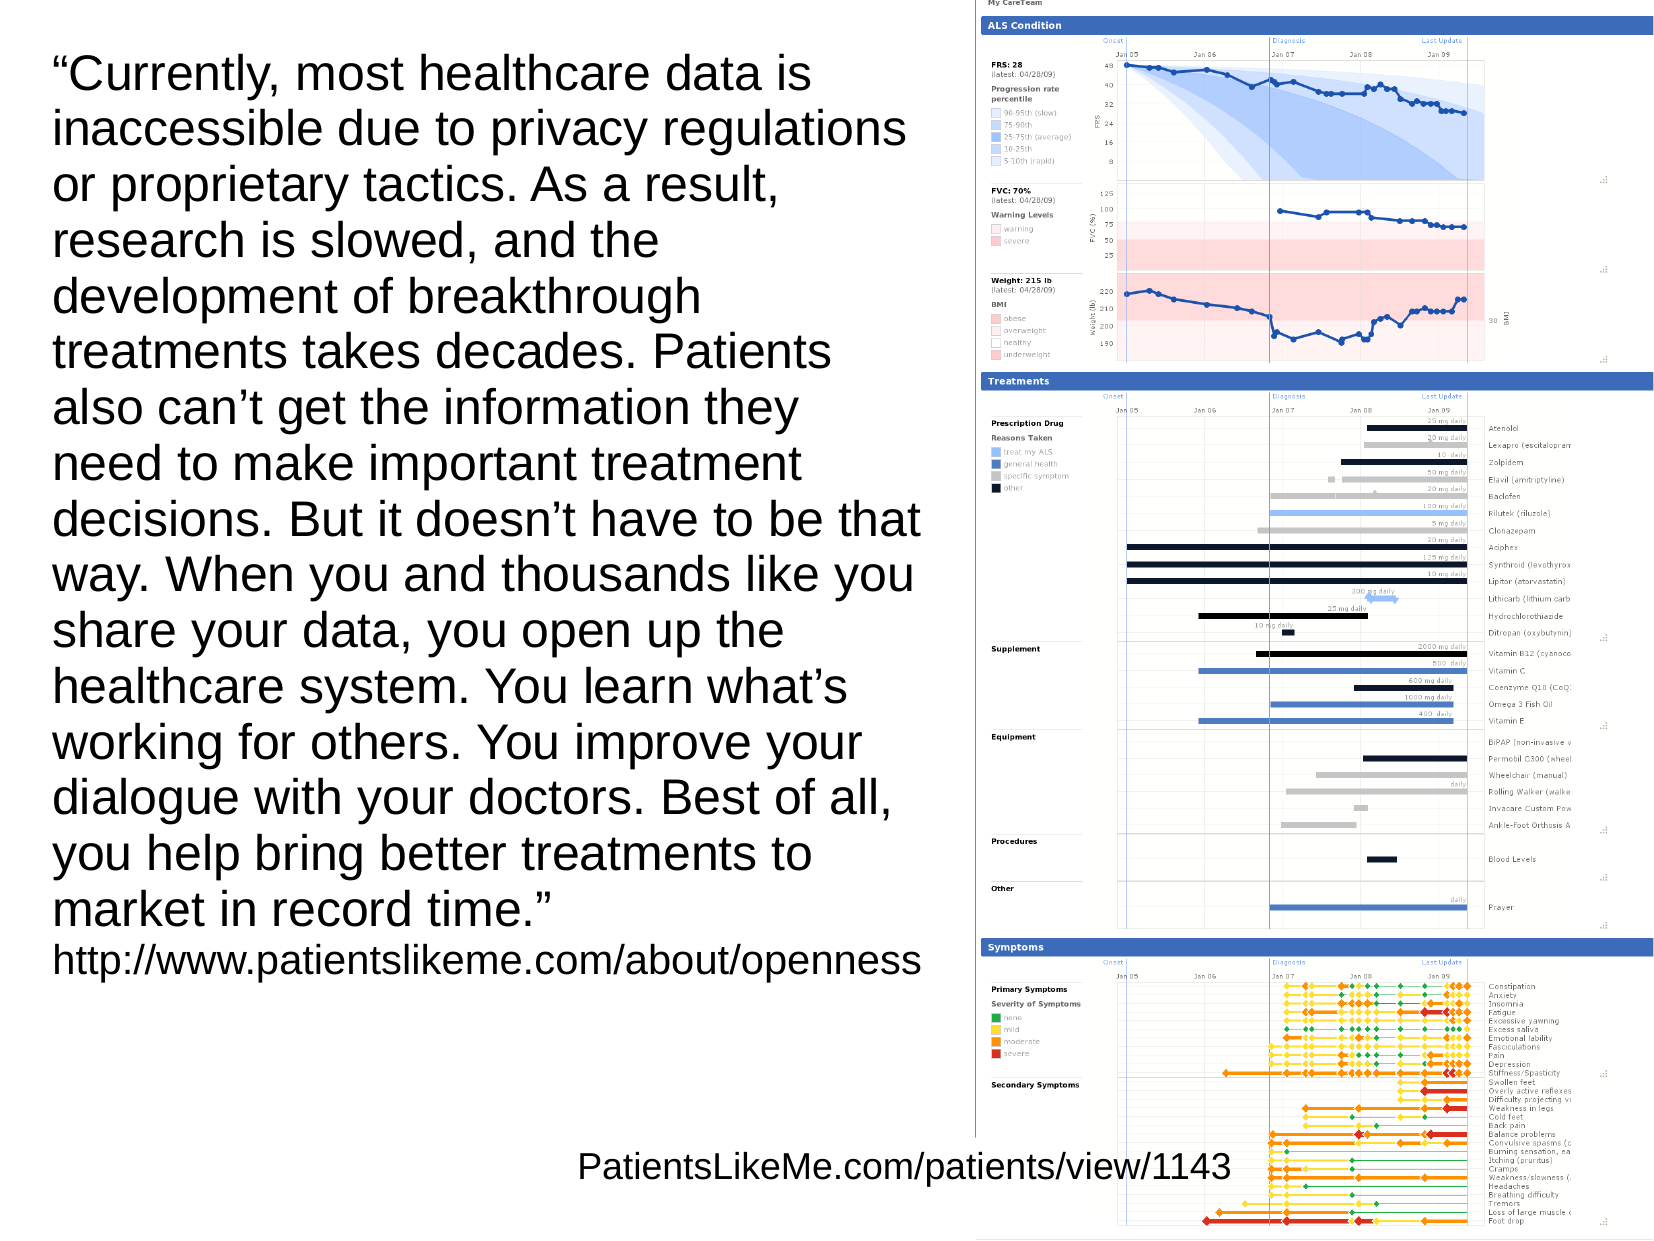

“Currently, most healthcare data is inaccessible due to privacy regulations or proprietary tactics. As a result, research is slowed, and the development of breakthrough treatments takes decades. Patients also can’t get the information they need to make important treatment decisions. But it doesn’t have to be that way. When you and thousands like you share your data, you open up the healthcare system. You learn what’s working for others. You improve your dialogue with your doctors. Best of all, you help bring better treatments to market in record time.”
http://www.patientslikeme.com/about/openness
PatientsLikeMe.com/patients/view/1143